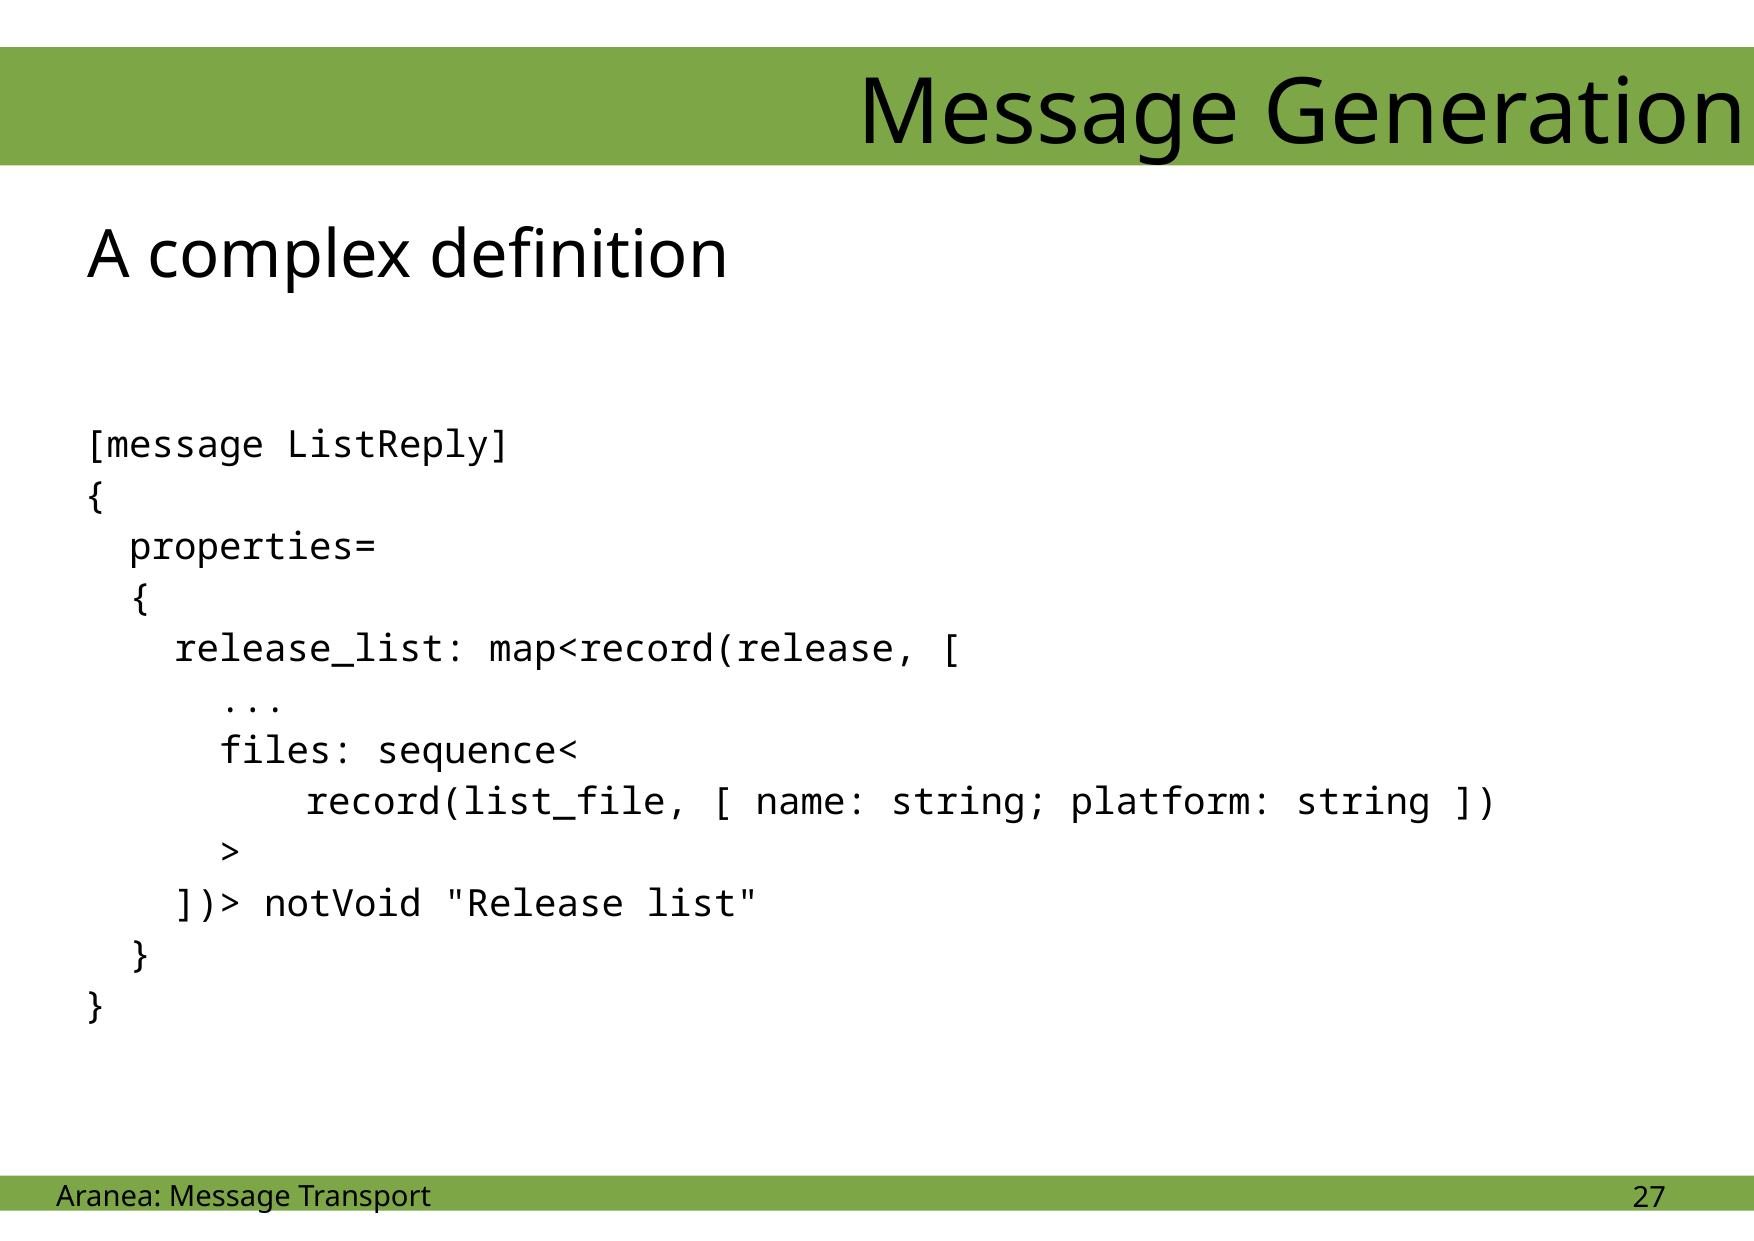

# Message Generation
A complex definition
[message ListReply]
{
 properties=
 {
 release_list: map<record(release, [
 ...
 files: sequence<
 		record(list_file, [ name: string; platform: string ])
 >
 ])> notVoid "Release list"
 }
}
27